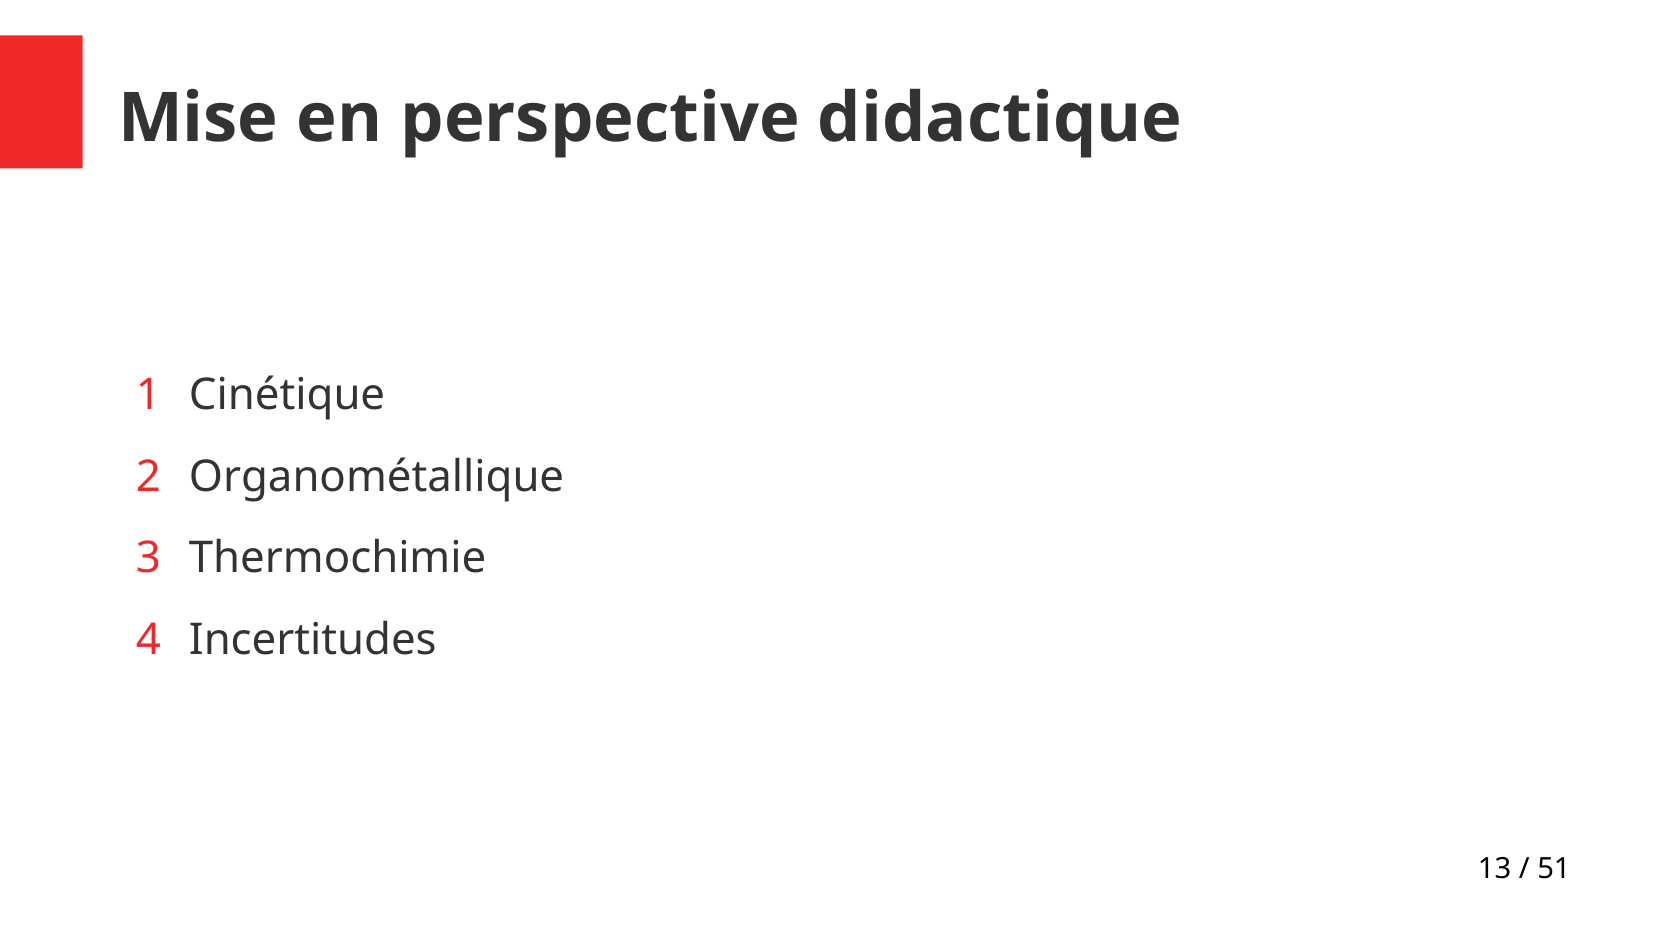

# Mise en perspective didactique
Cinétique
Organométallique
Thermochimie
Incertitudes
13